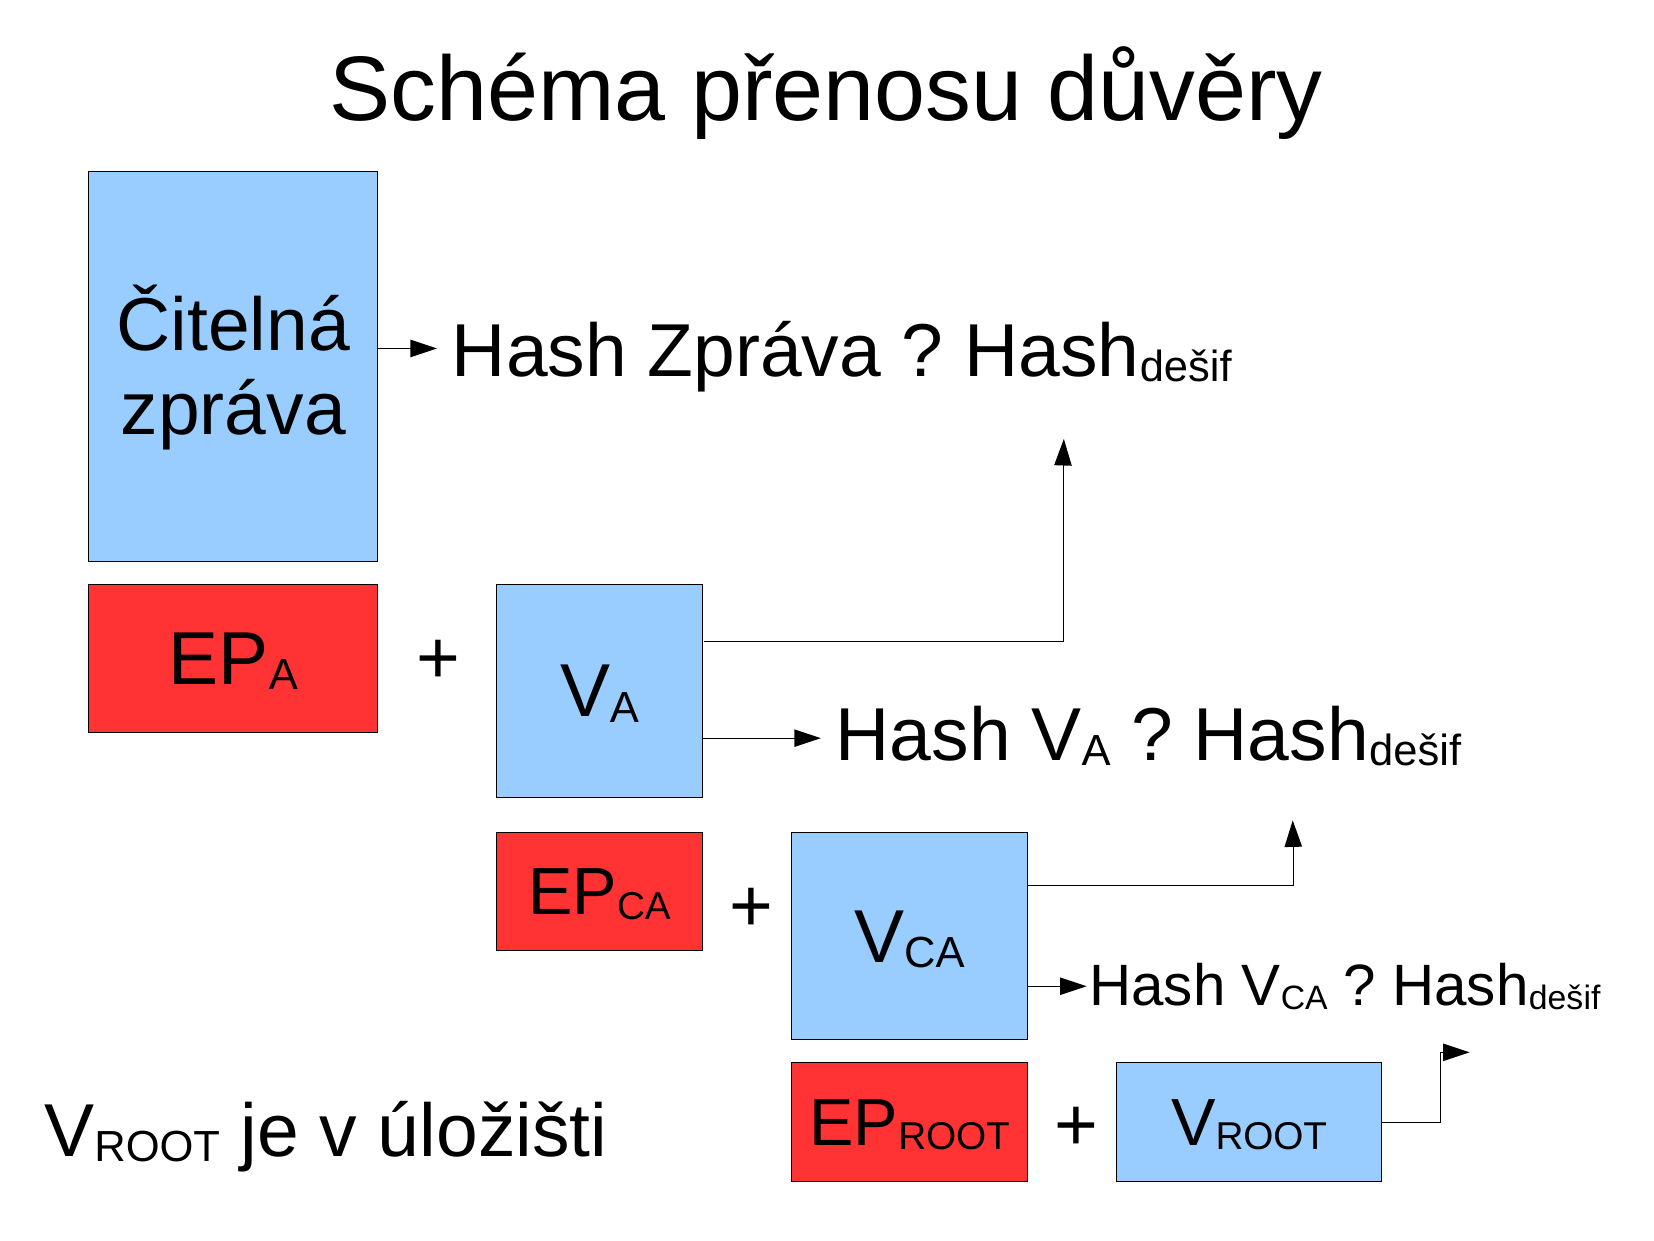

# Schéma přenosu důvěry
Čitelná
zpráva
Hash Zpráva ? Hashdešif
EPA
VA
+
Hash VA ? Hashdešif
EPCA
VCA
+
Hash VCA ? Hashdešif
EPROOT
VROOT
+
VROOT je v úložišti